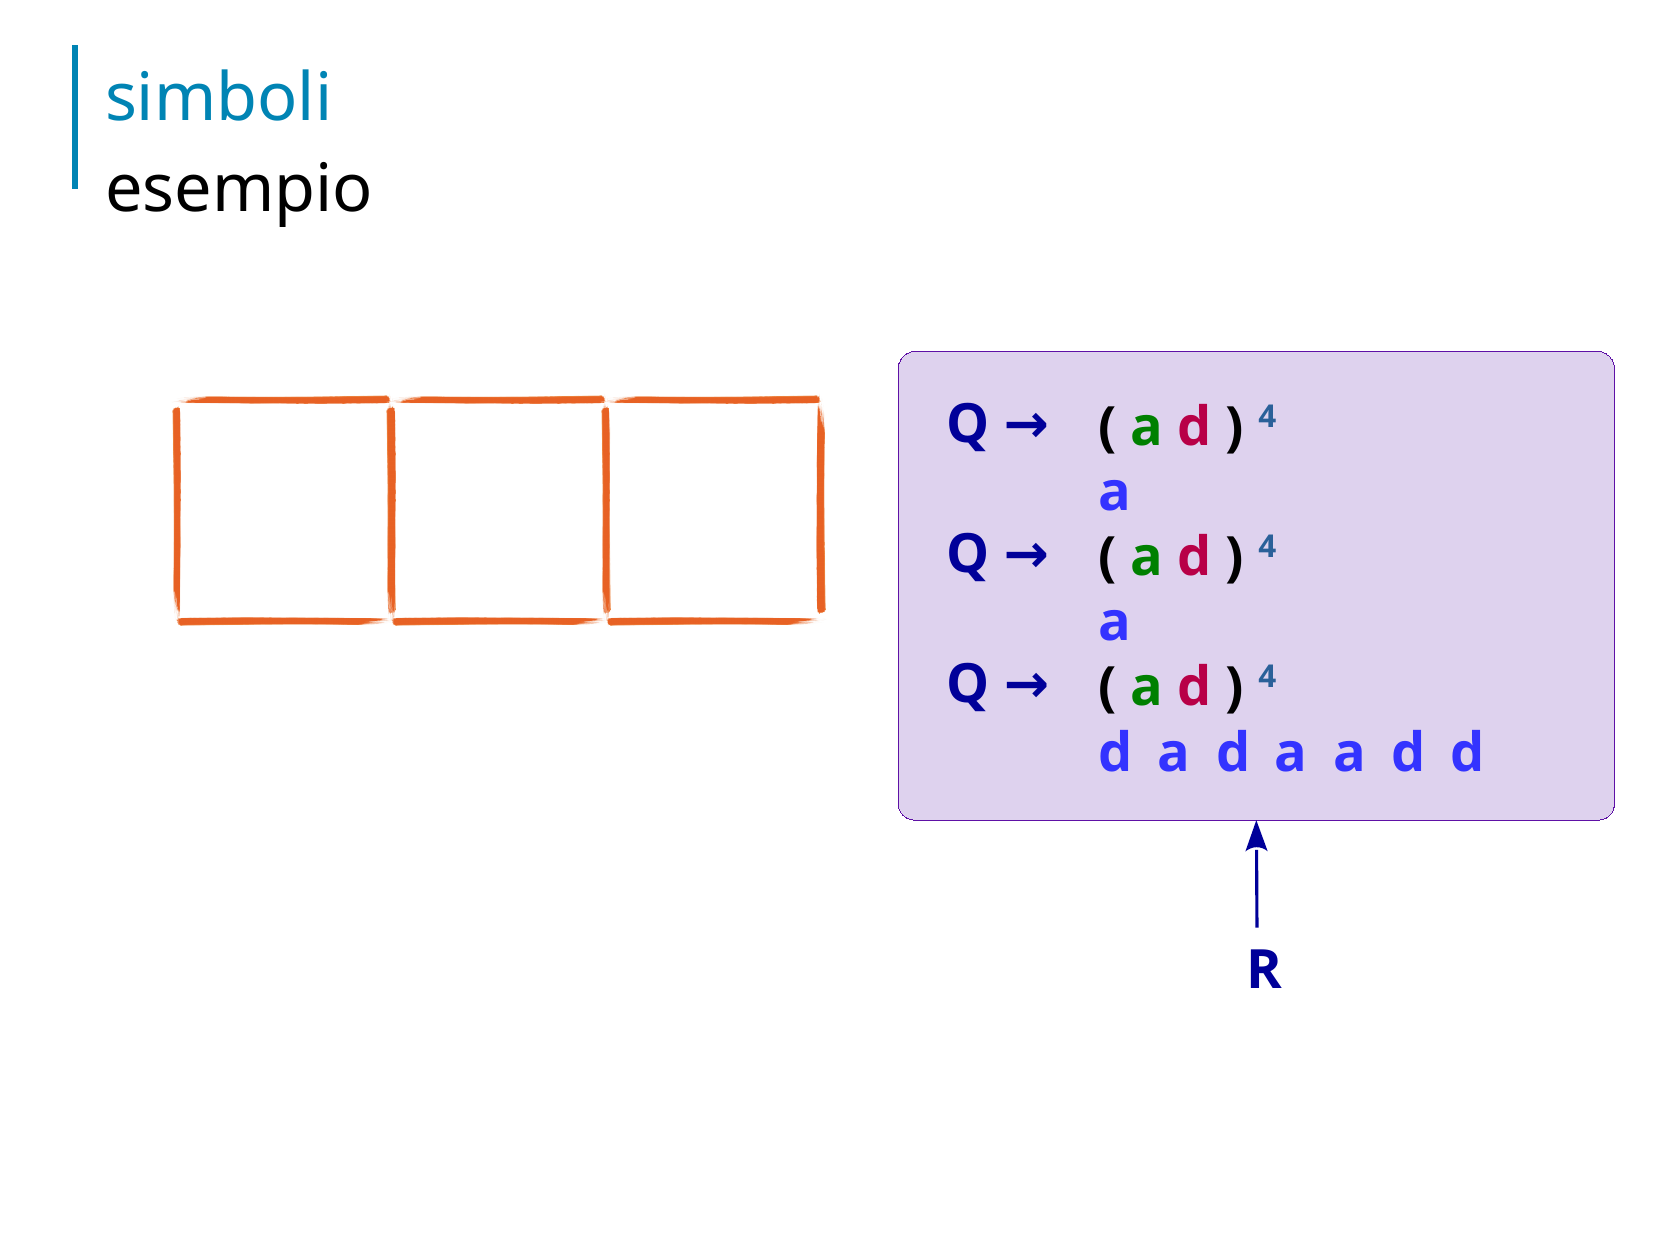

# simboli esempio
Q →
( a d ) 4
a
Q →
( a d ) 4
a
Q →
( a d ) 4
d
d
a
a
d
a
d
R